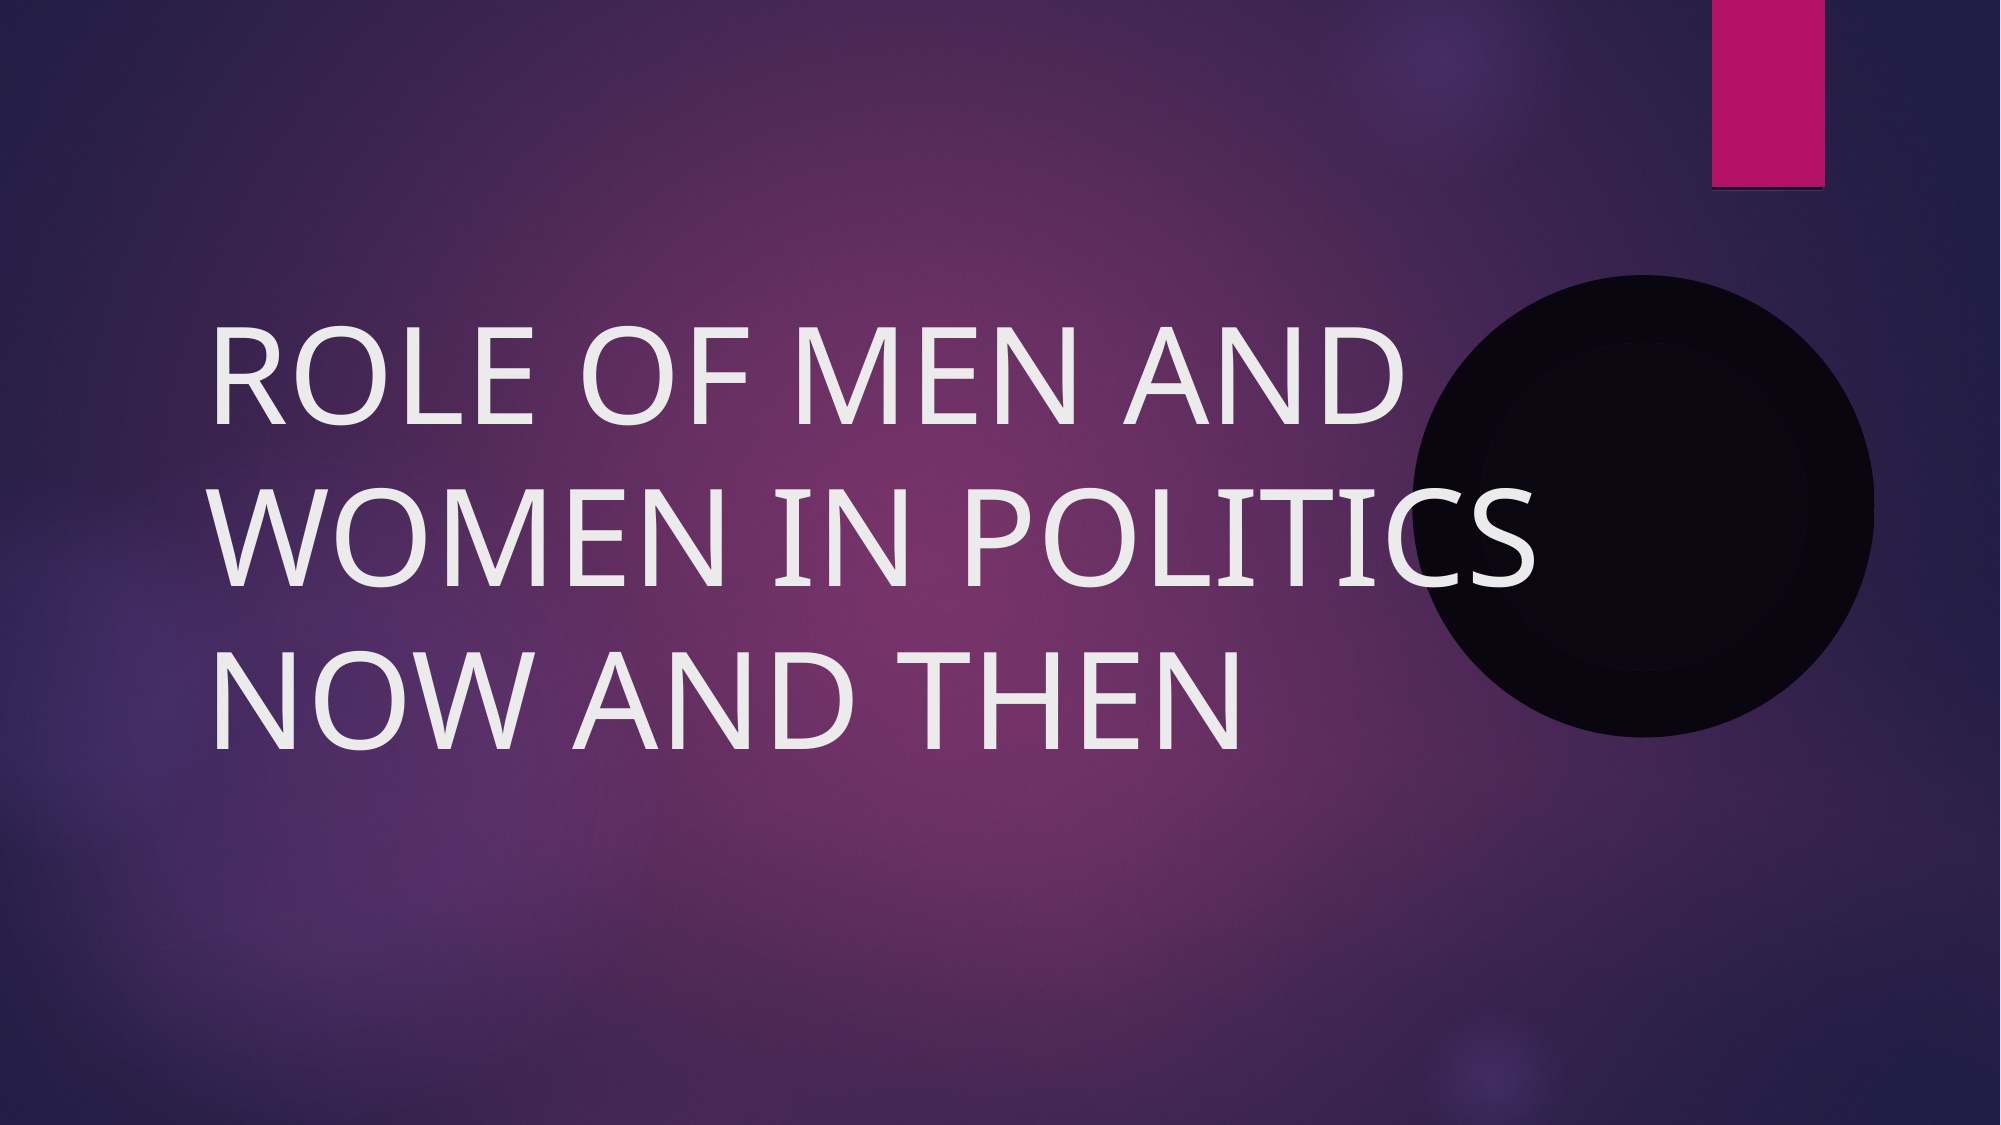

# ROLE OF MEN AND WOMEN IN POLITICS NOW AND THEN